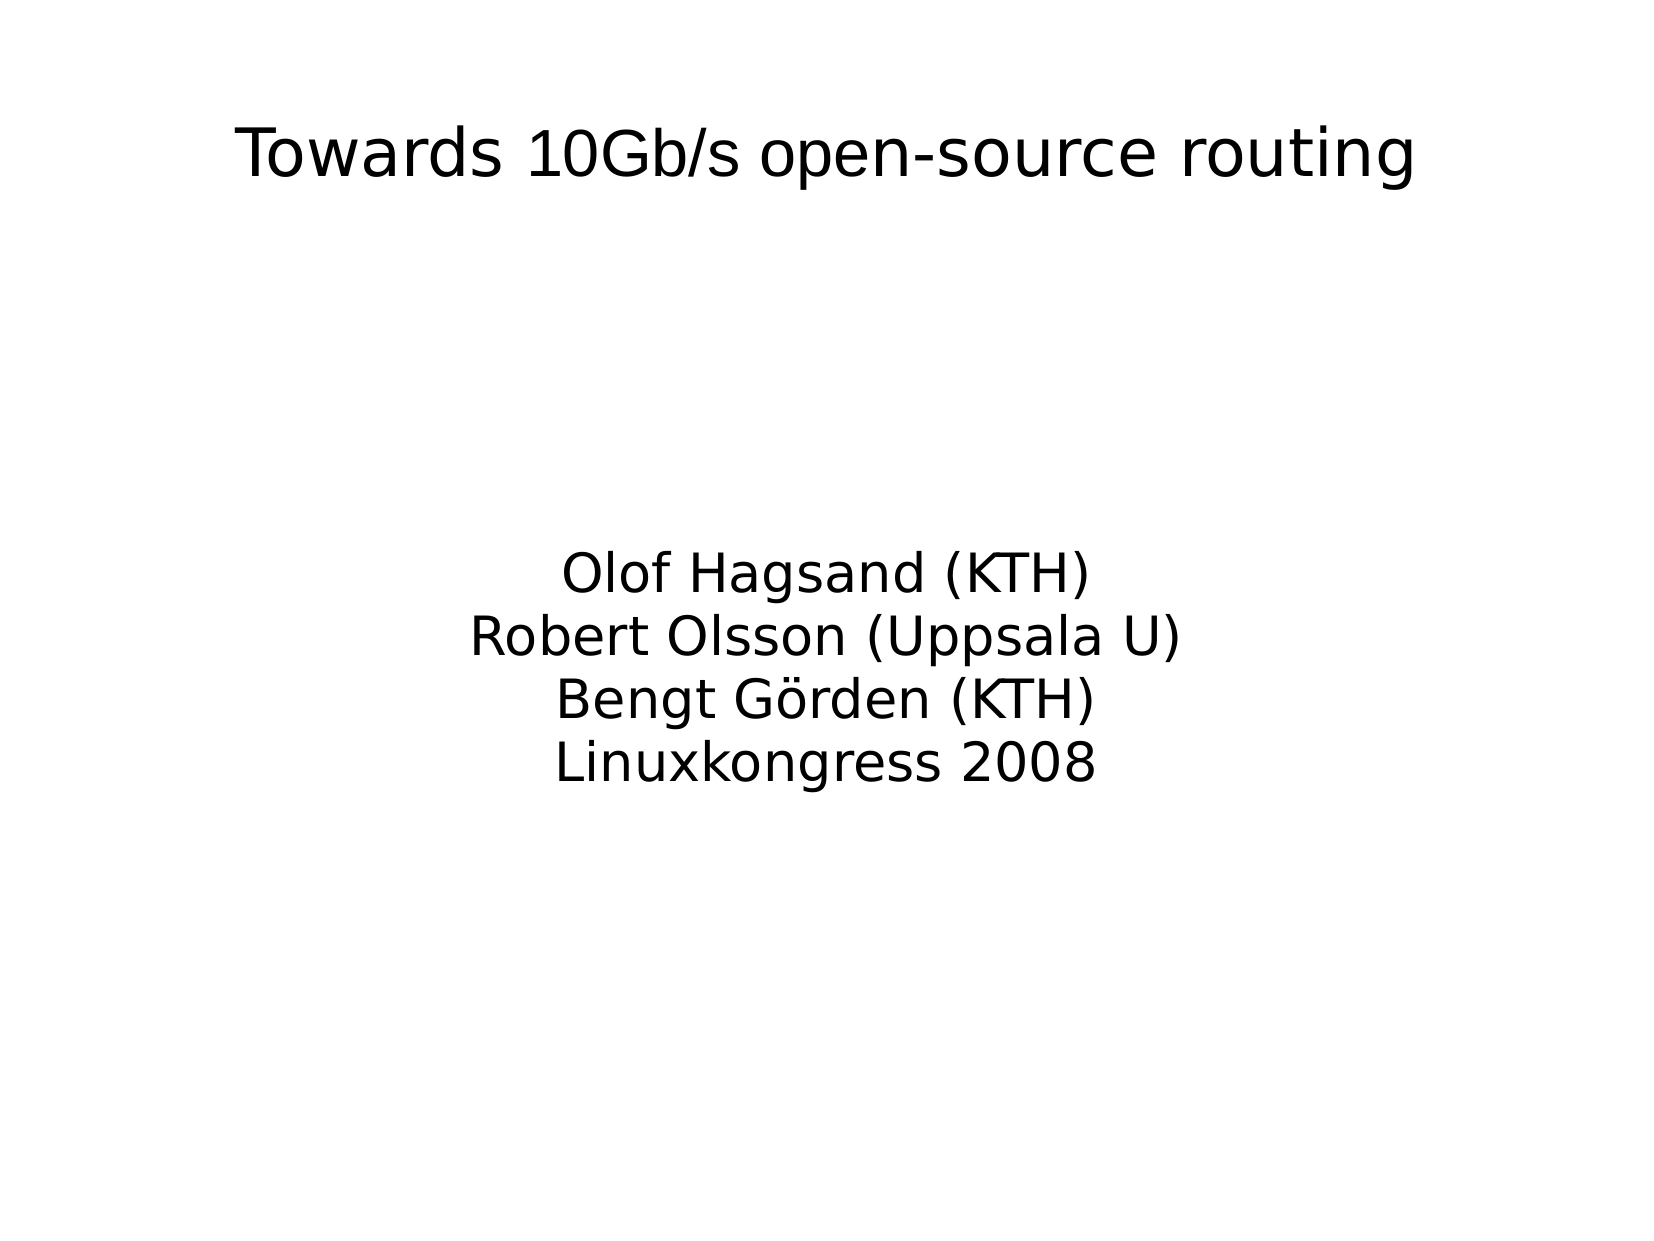

# Towards 10Gb/s open-source routing
Olof Hagsand (KTH)
Robert Olsson (Uppsala U)
Bengt Görden (KTH)
Linuxkongress 2008